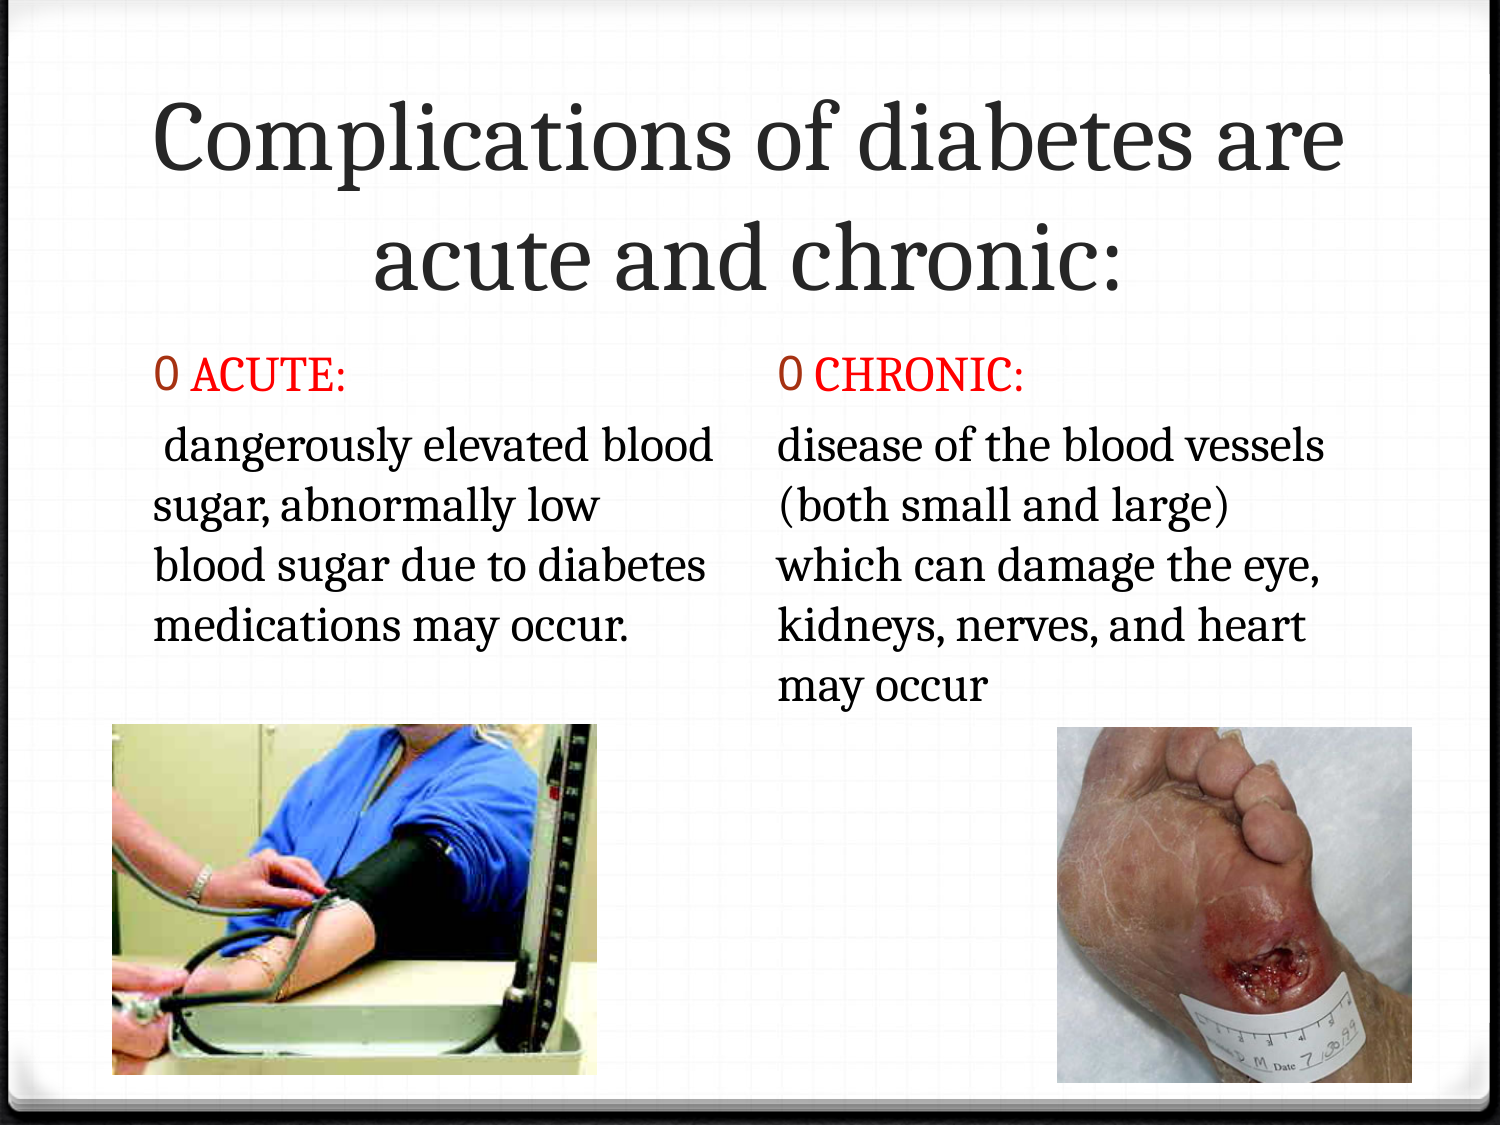

# Complications of diabetes are acute and chronic:
ACUTE:
 dangerously elevated blood sugar, abnormally low blood sugar due to diabetes medications may occur.
CHRONIC:
disease of the blood vessels (both small and large) which can damage the eye, kidneys, nerves, and heart may occur